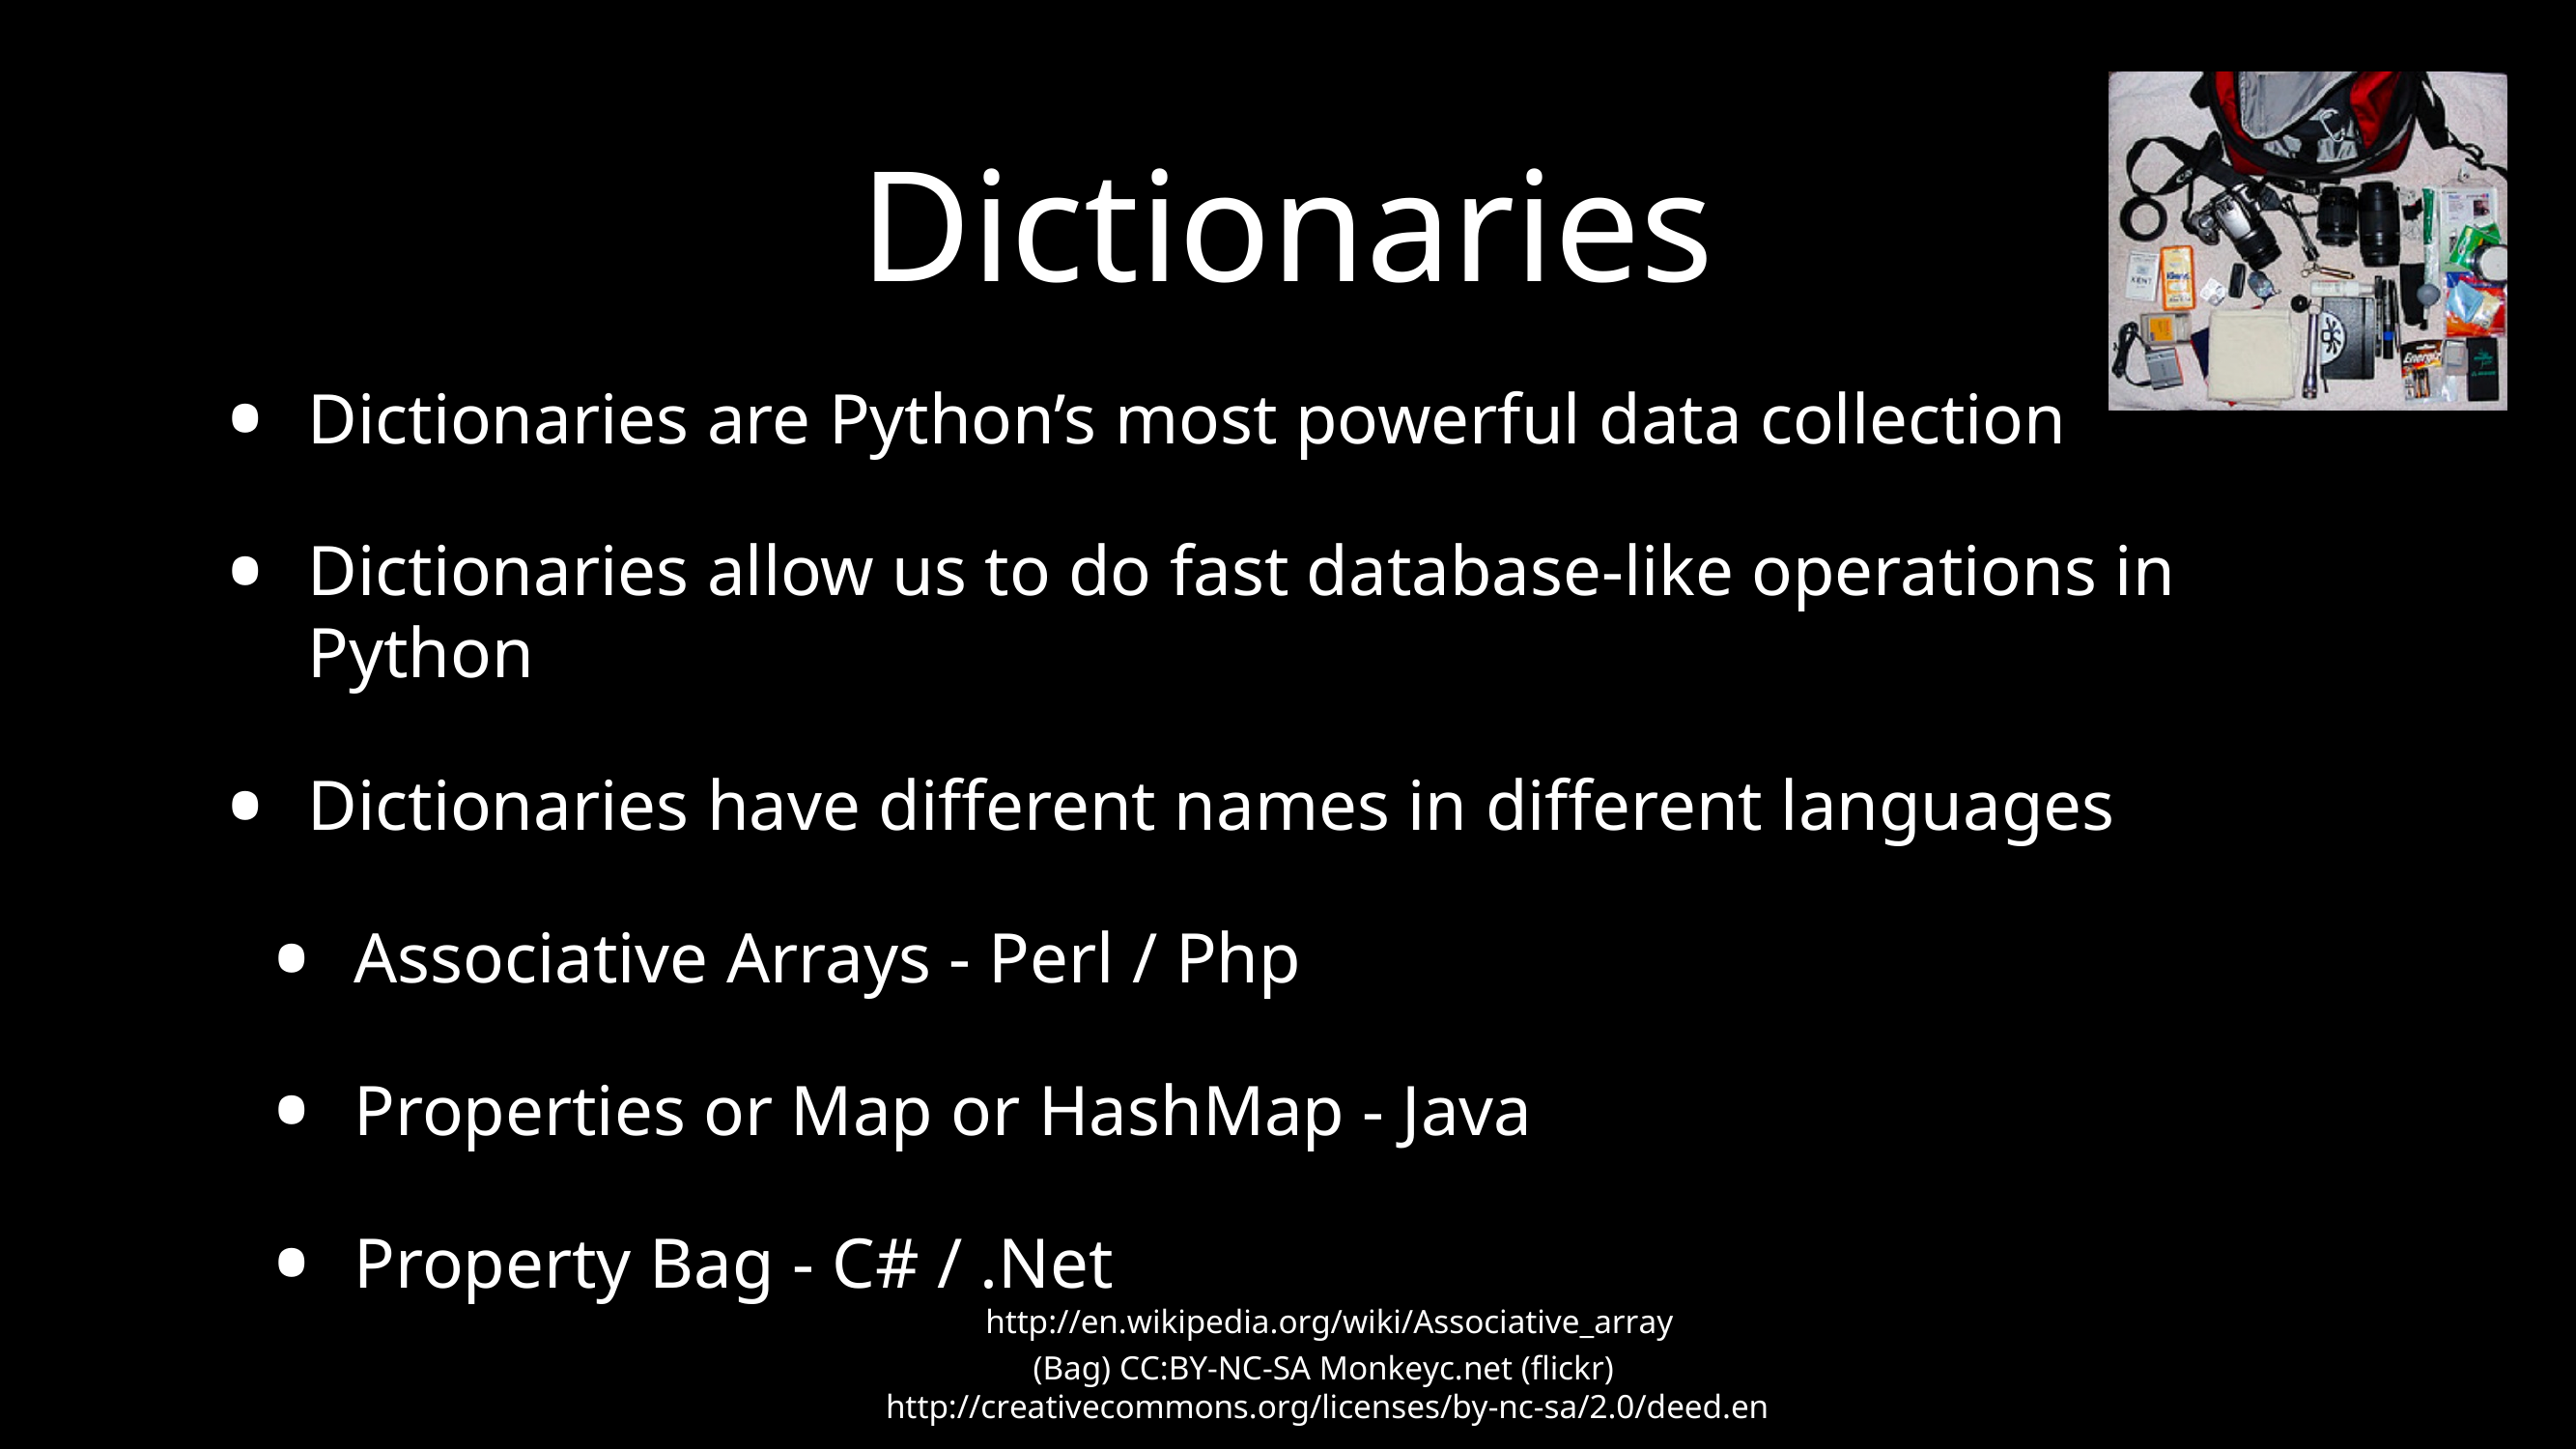

# Dictionaries
Dictionaries are Python’s most powerful data collection
Dictionaries allow us to do fast database-like operations in Python
Dictionaries have different names in different languages
Associative Arrays - Perl / Php
Properties or Map or HashMap - Java
Property Bag - C# / .Net
http://en.wikipedia.org/wiki/Associative_array
(Bag) CC:BY-NC-SA Monkeyc.net (flickr) http://creativecommons.org/licenses/by-nc-sa/2.0/deed.en